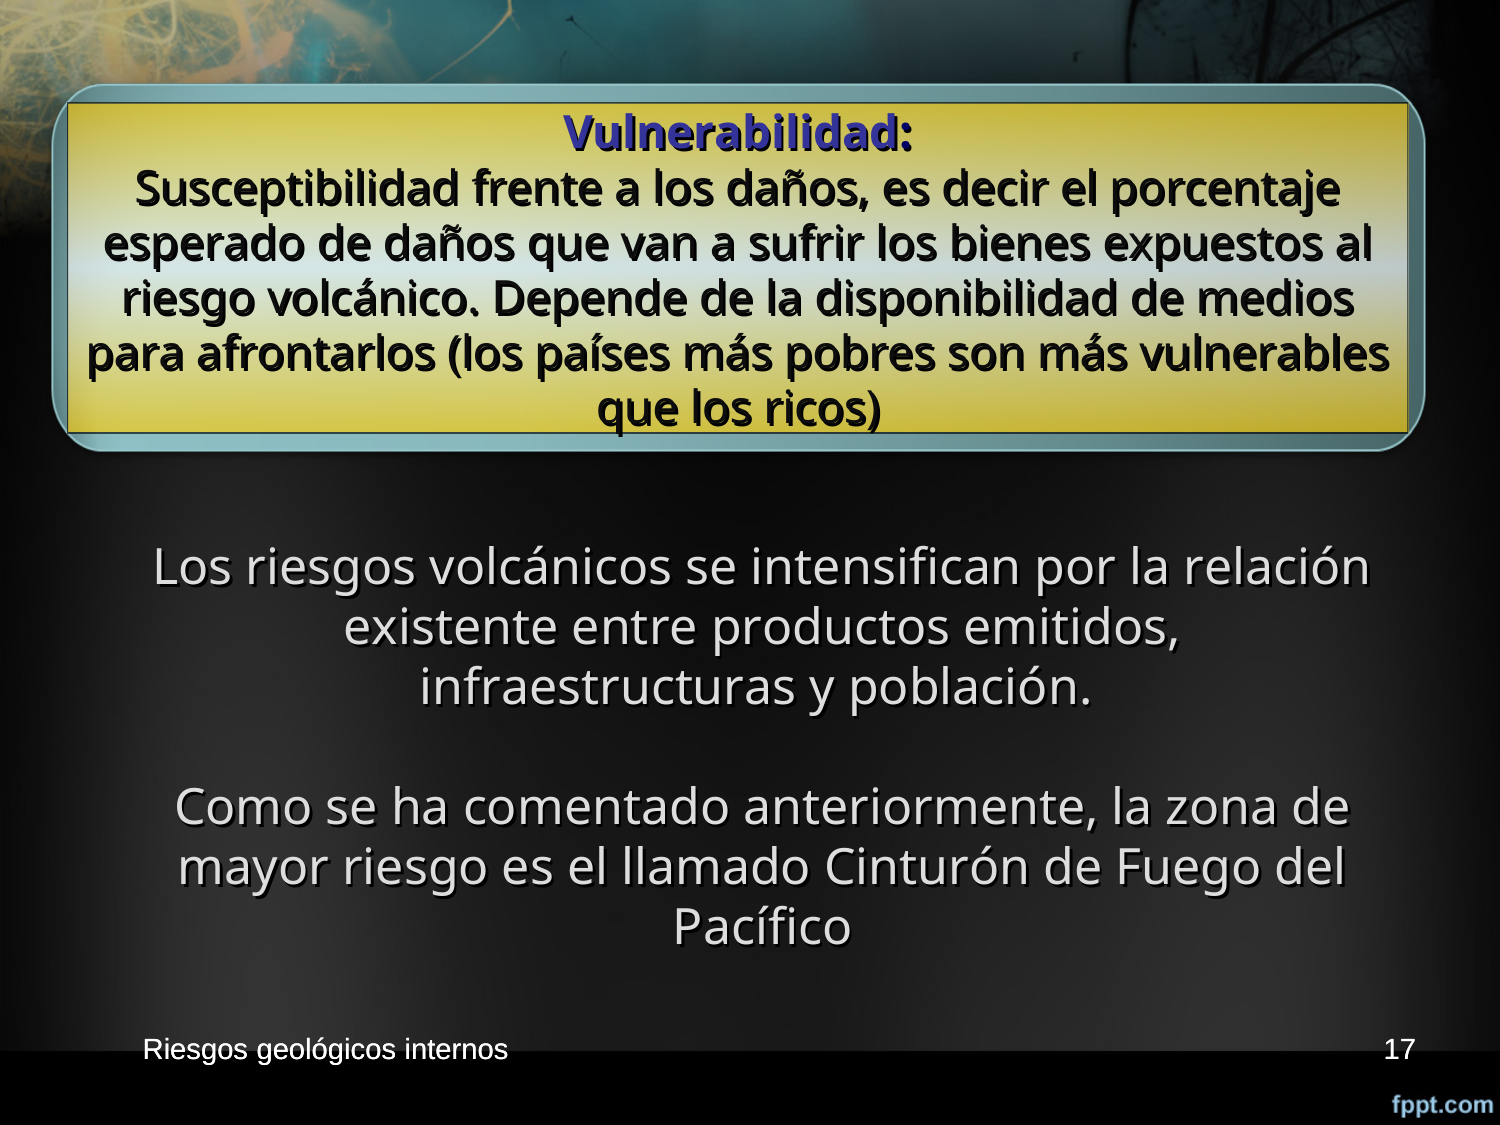

Vulnerabilidad:
Susceptibilidad frente a los daños, es decir el porcentaje esperado de daños que van a sufrir los bienes expuestos al riesgo volcánico. Depende de la disponibilidad de medios para afrontarlos (los países más pobres son más vulnerables que los ricos)
Los riesgos volcánicos se intensifican por la relación existente entre productos emitidos, infraestructuras y población.
Como se ha comentado anteriormente, la zona de mayor riesgo es el llamado Cinturón de Fuego del Pacífico
Riesgos geológicos internos
Riesgos geológicos internos